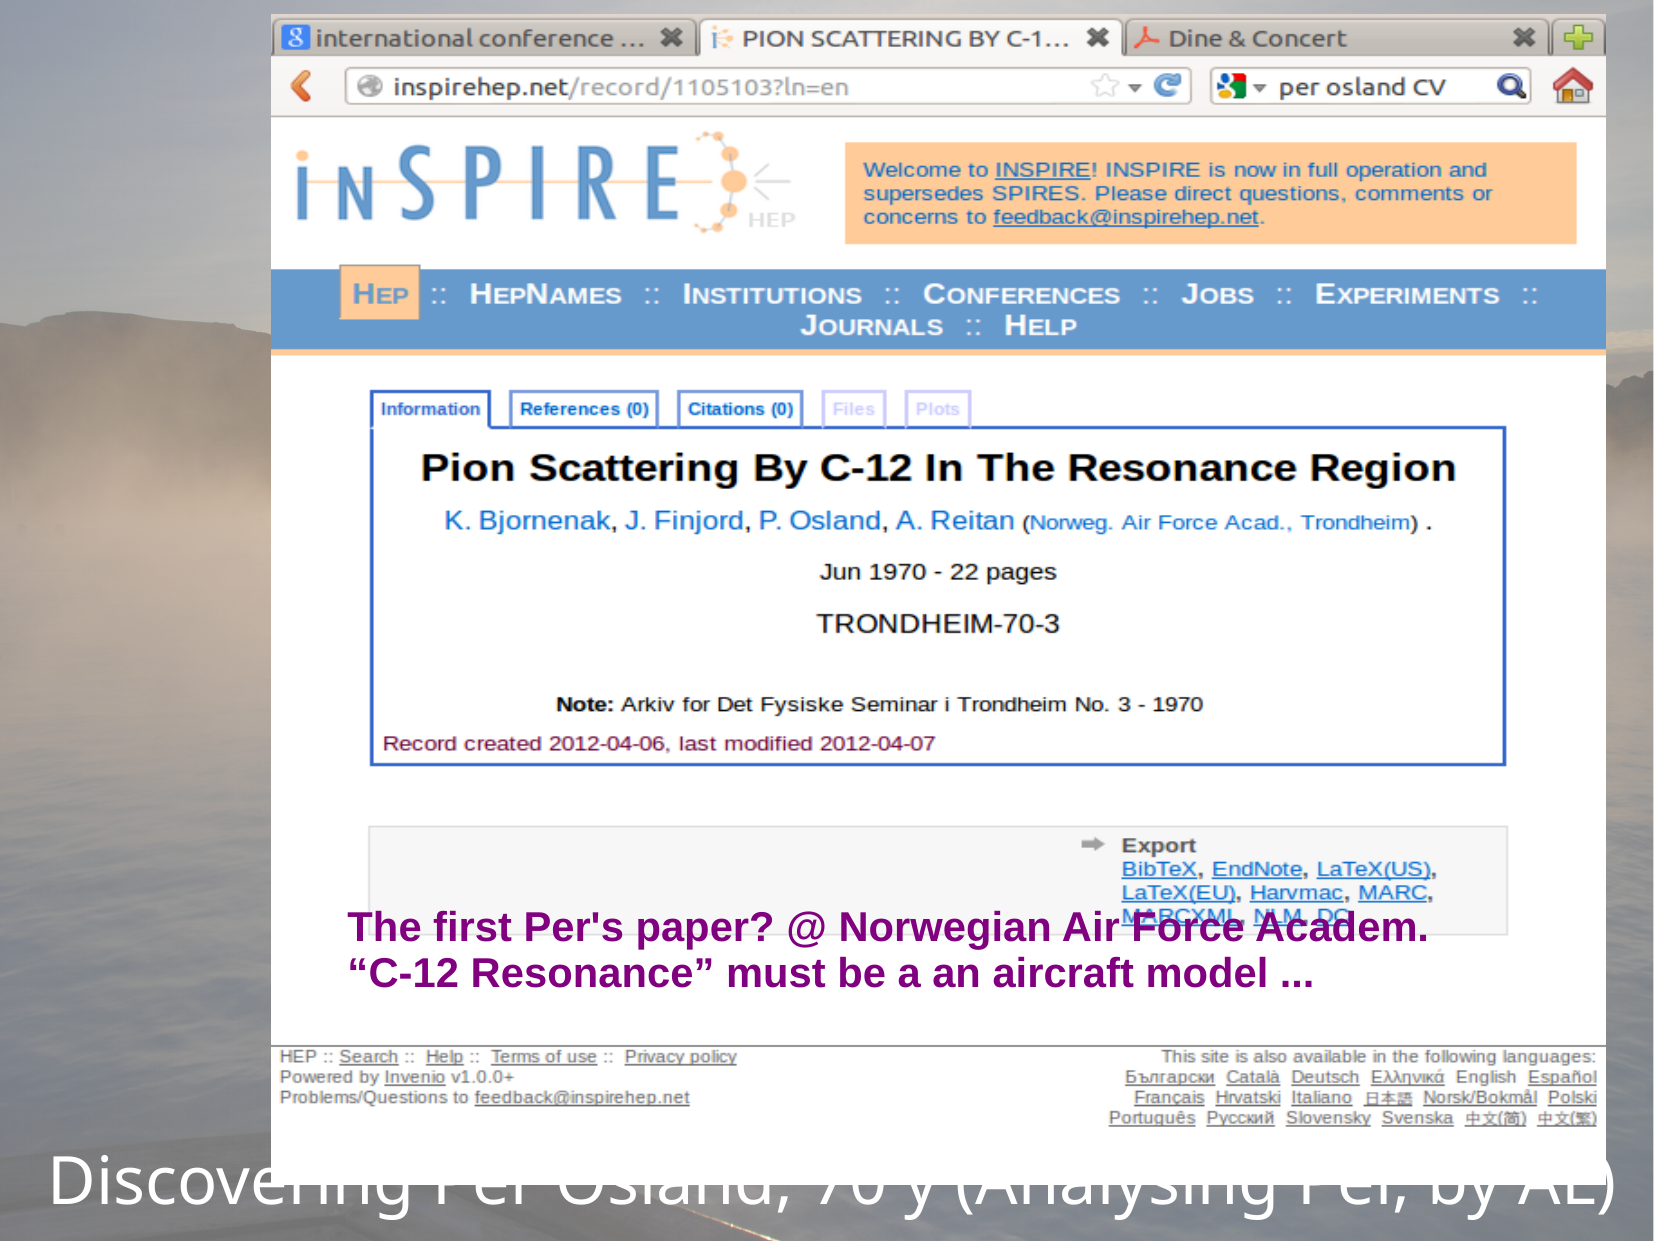

The first Per's paper? @ Norwegian Air Force Academ.
“C-12 Resonance” must be a an aircraft model ...